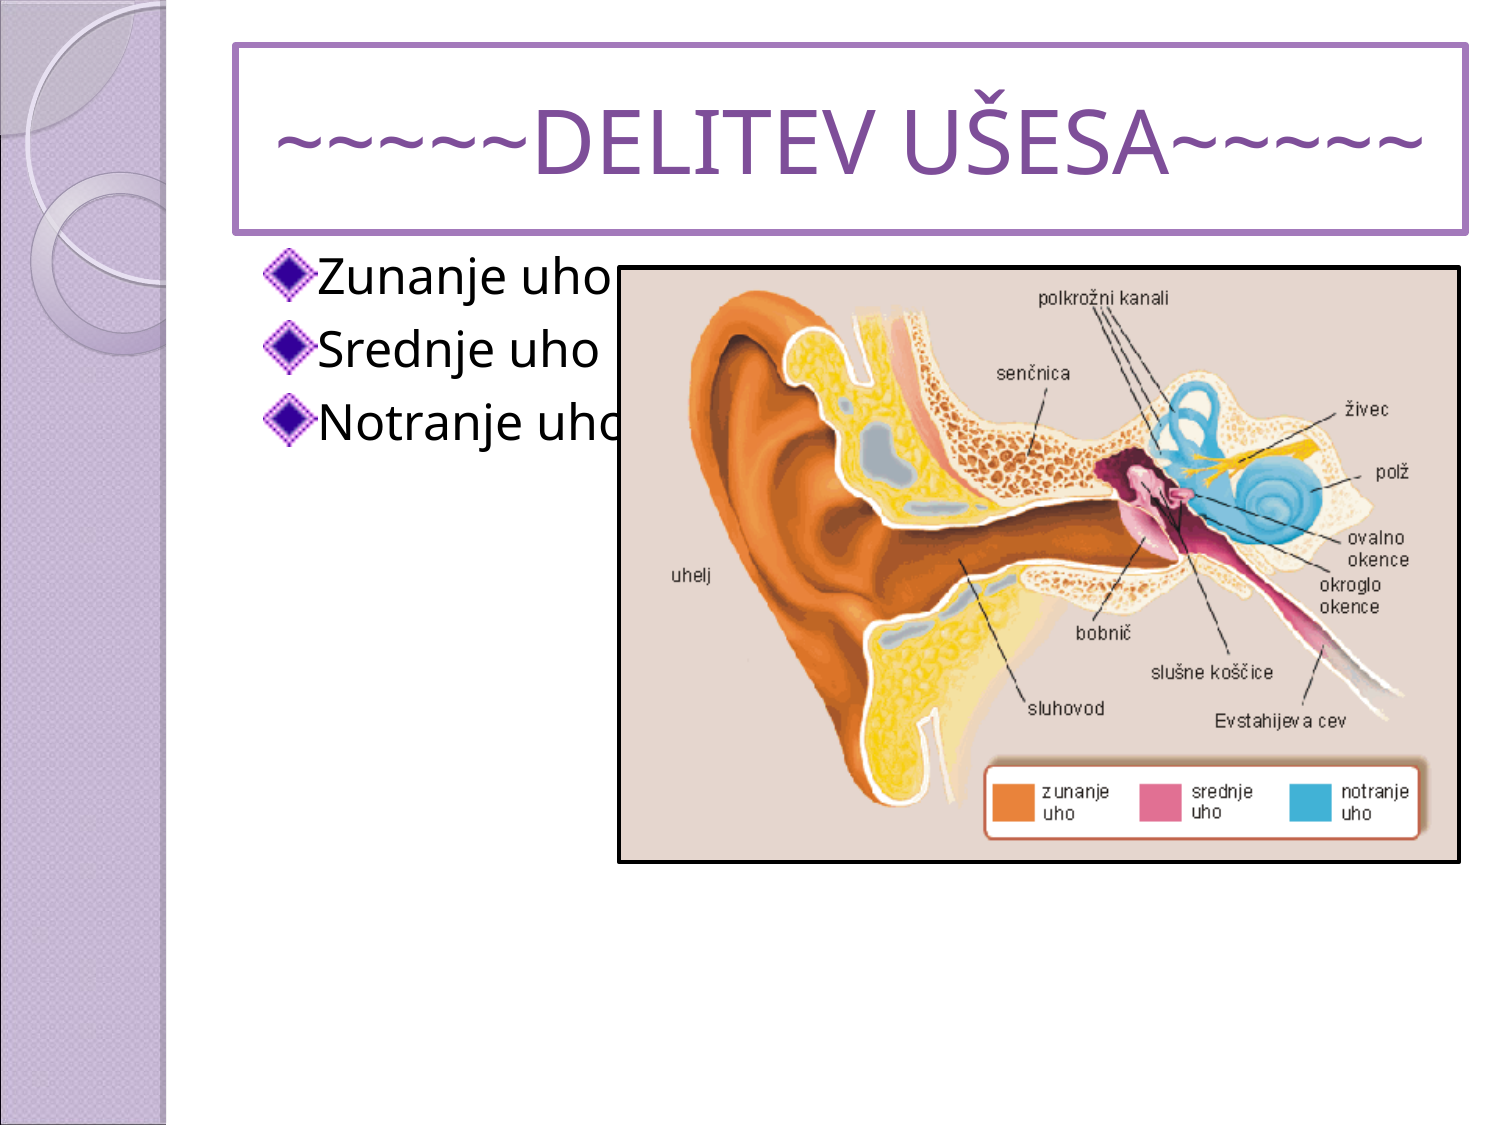

# ~~~~~DELITEV UŠESA~~~~~
Zunanje uho
Srednje uho
Notranje uho